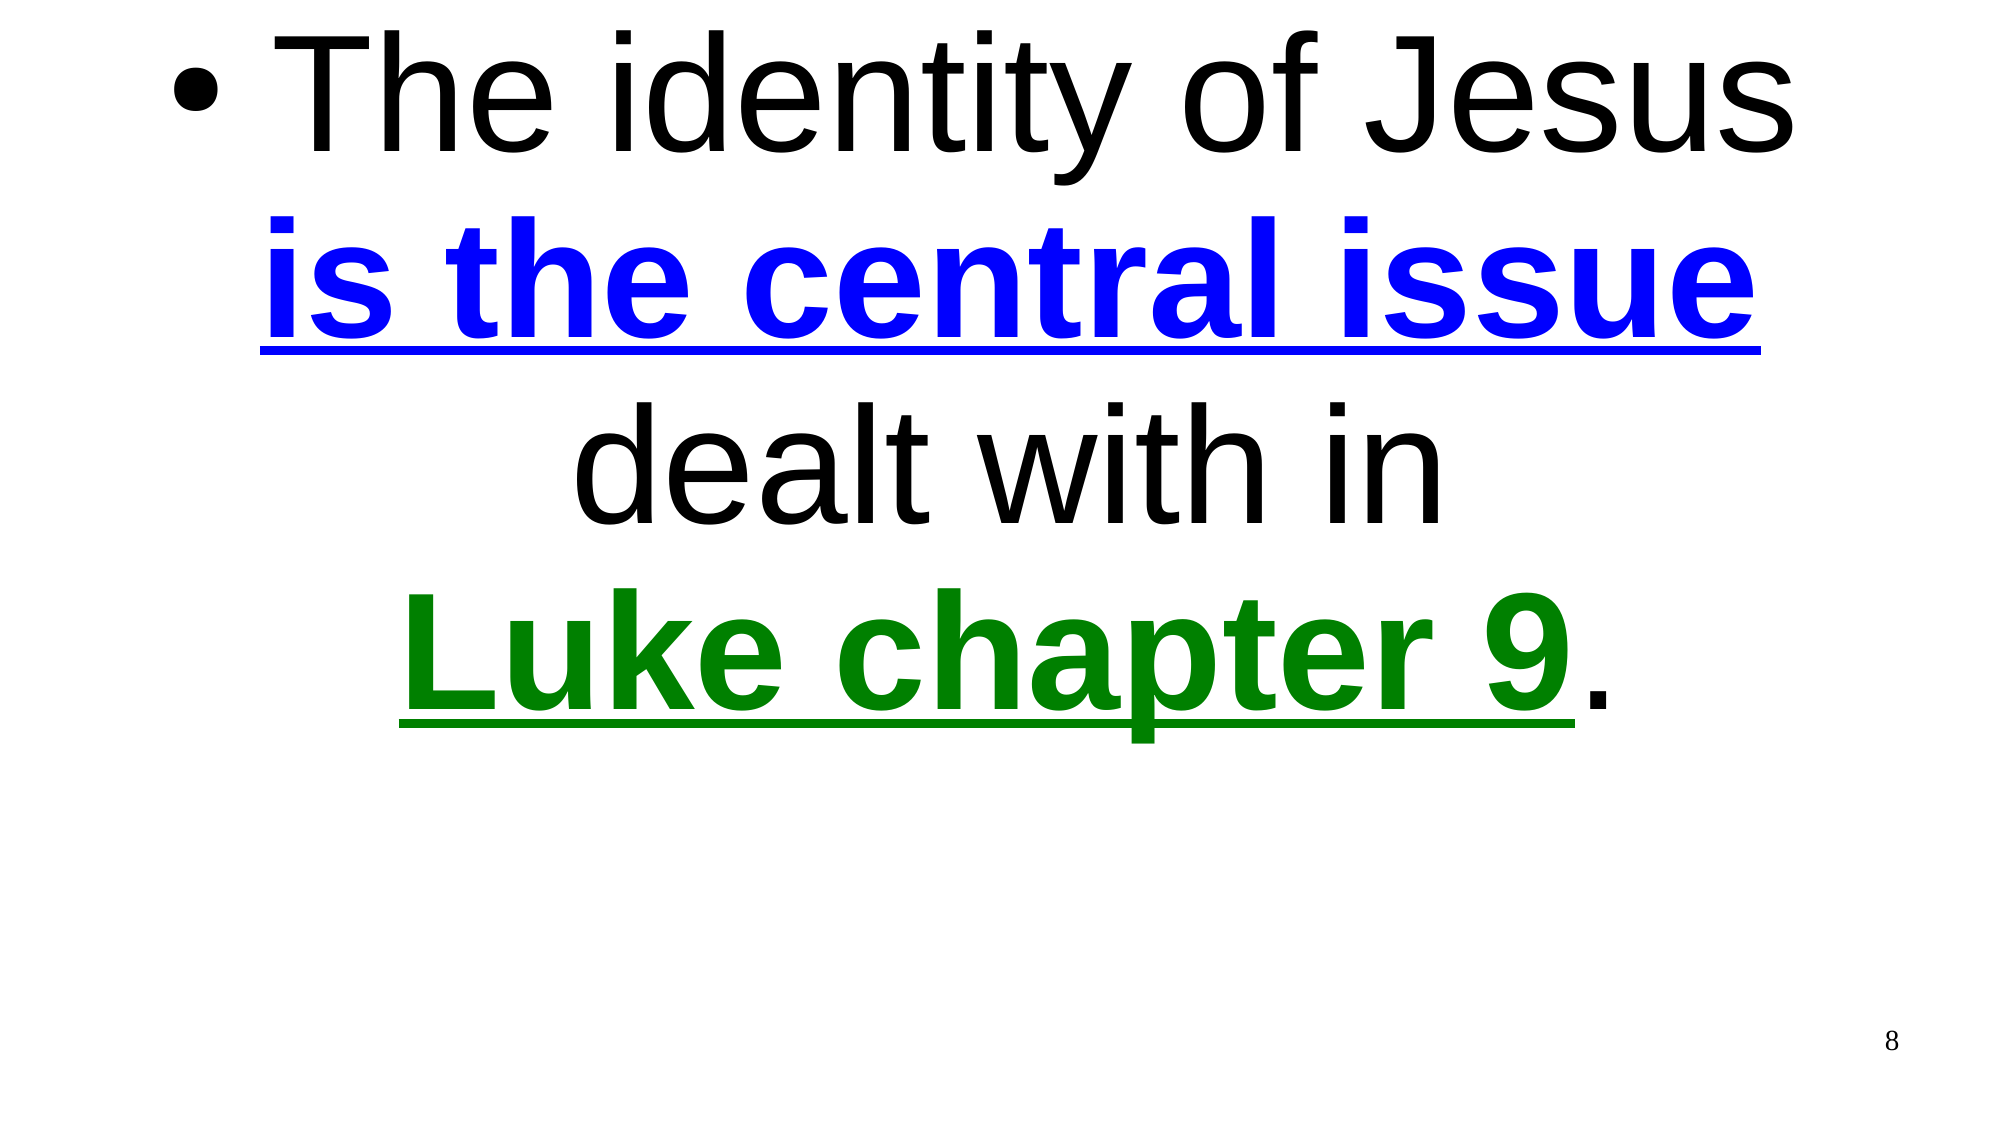

# The identity of Jesus is the central issue dealt with in Luke chapter 9.
8